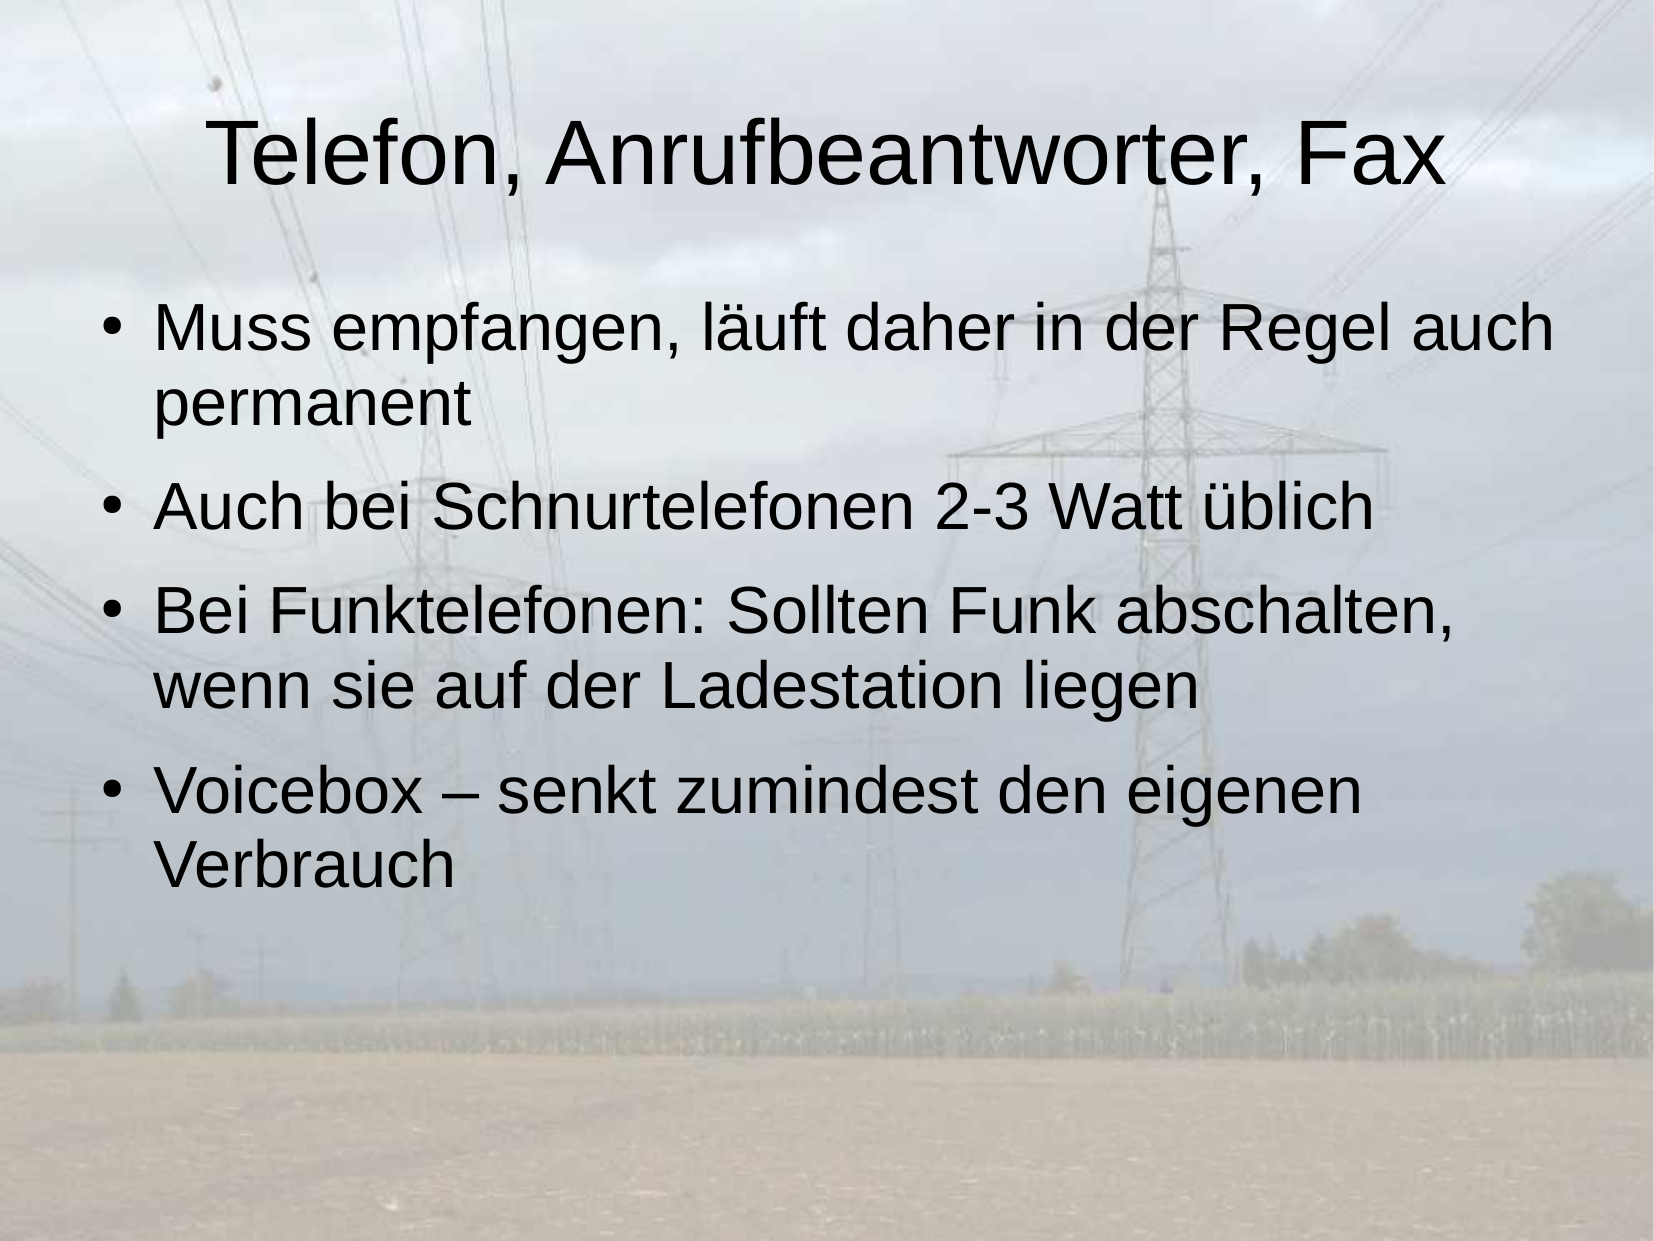

# Telefon, Anrufbeantworter, Fax
Muss empfangen, läuft daher in der Regel auch permanent
Auch bei Schnurtelefonen 2-3 Watt üblich
Bei Funktelefonen: Sollten Funk abschalten, wenn sie auf der Ladestation liegen
Voicebox – senkt zumindest den eigenen Verbrauch